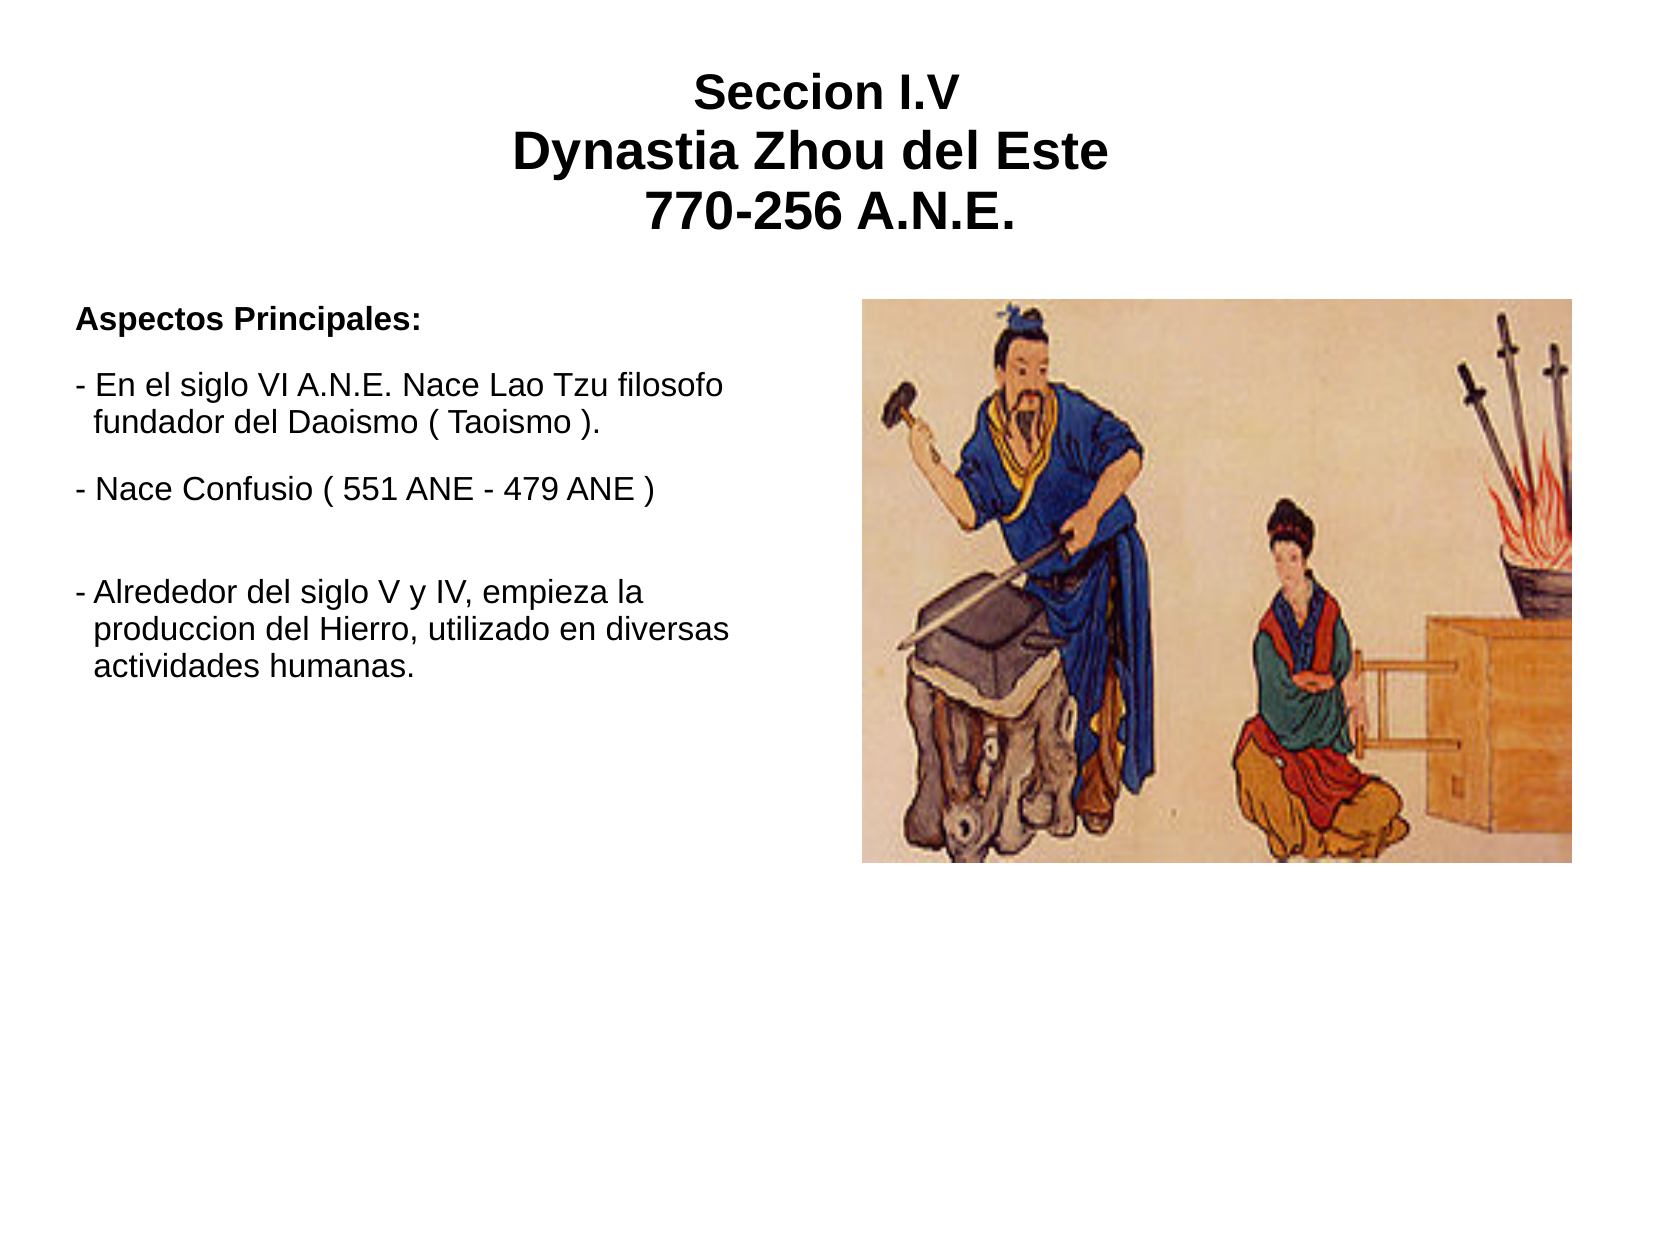

# Seccion I.V Dynastia Zhou del Este 770-256 A.N.E.
Aspectos Principales:
- En el siglo VI A.N.E. Nace Lao Tzu filosofo fundador del Daoismo ( Taoismo ).
- Nace Confusio ( 551 ANE - 479 ANE )
- Alrededor del siglo V y IV, empieza la produccion del Hierro, utilizado en diversas actividades humanas.